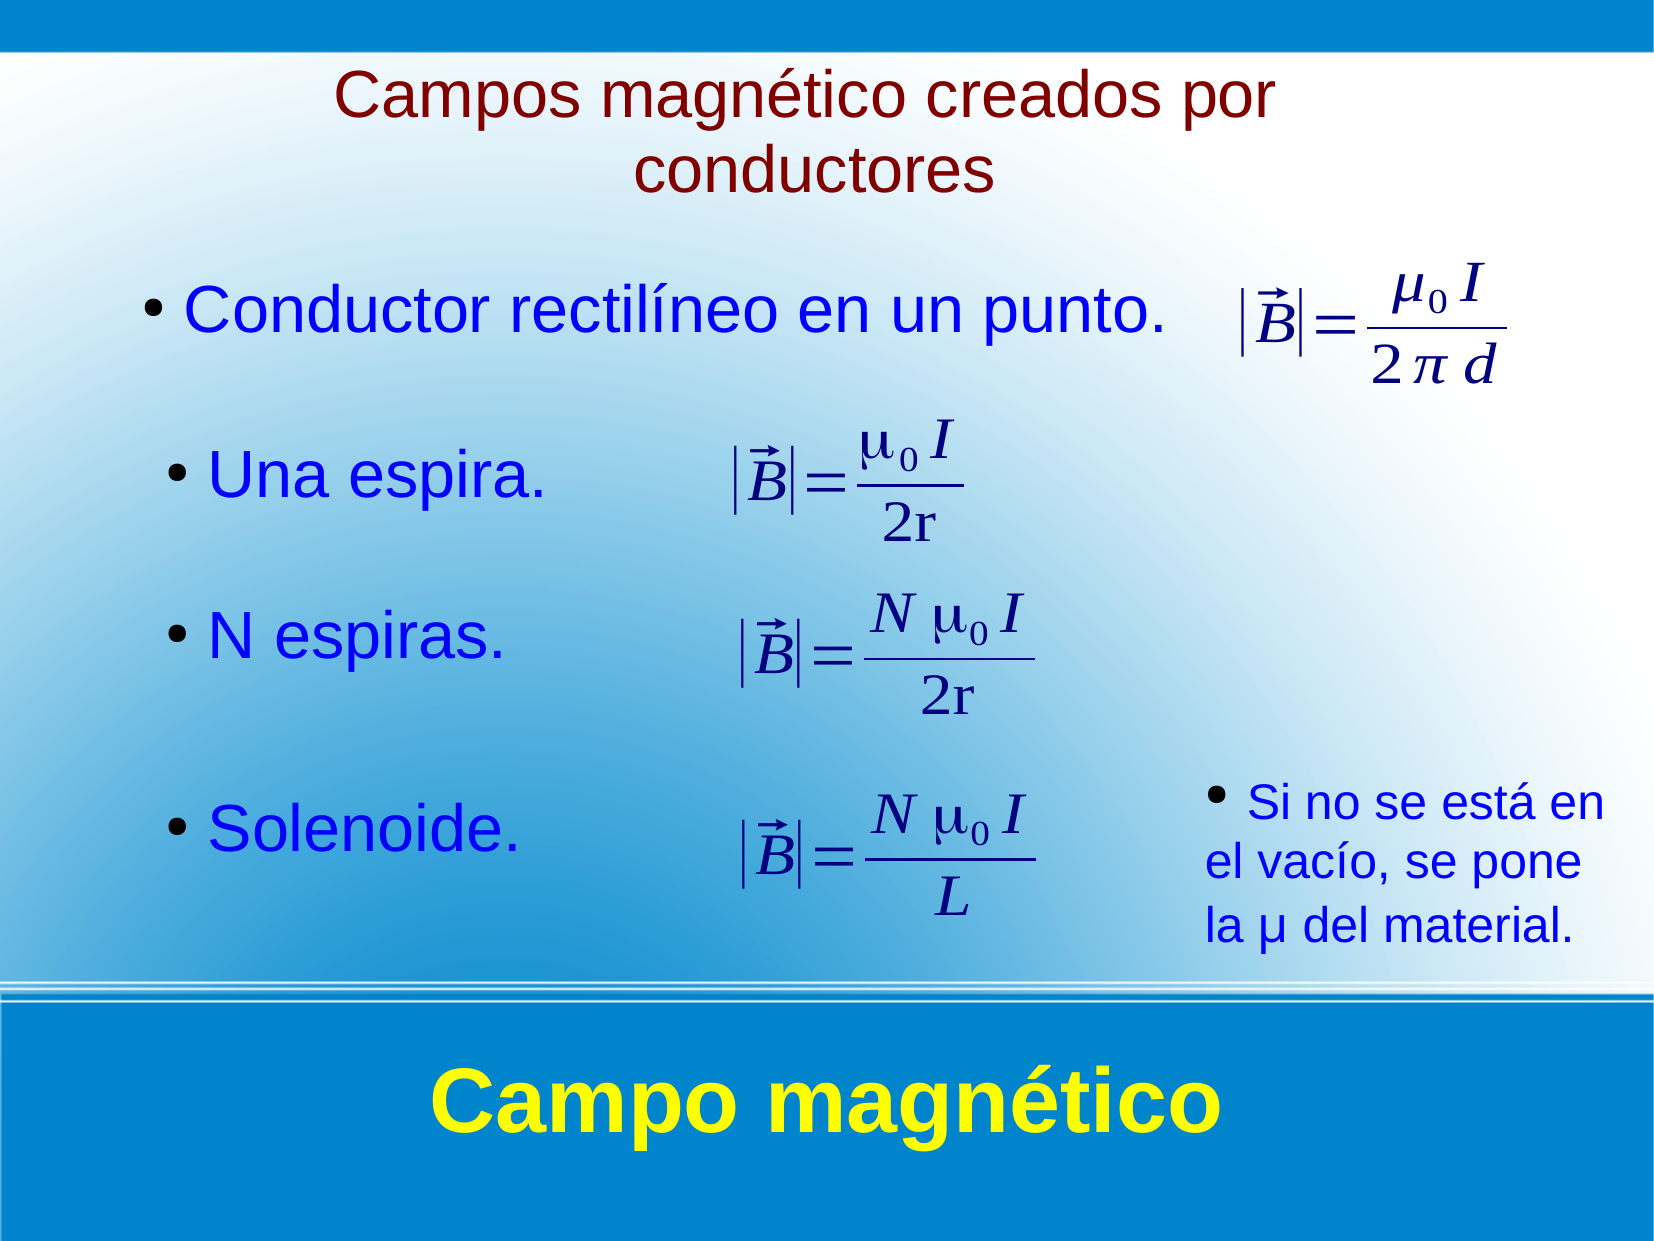

Campos magnético creados por
conductores
 Conductor rectilíneo en un punto.
 Una espira.
 N espiras.
 Si no se está en el vacío, se pone la μ del material.
 Solenoide.
# Campo magnético